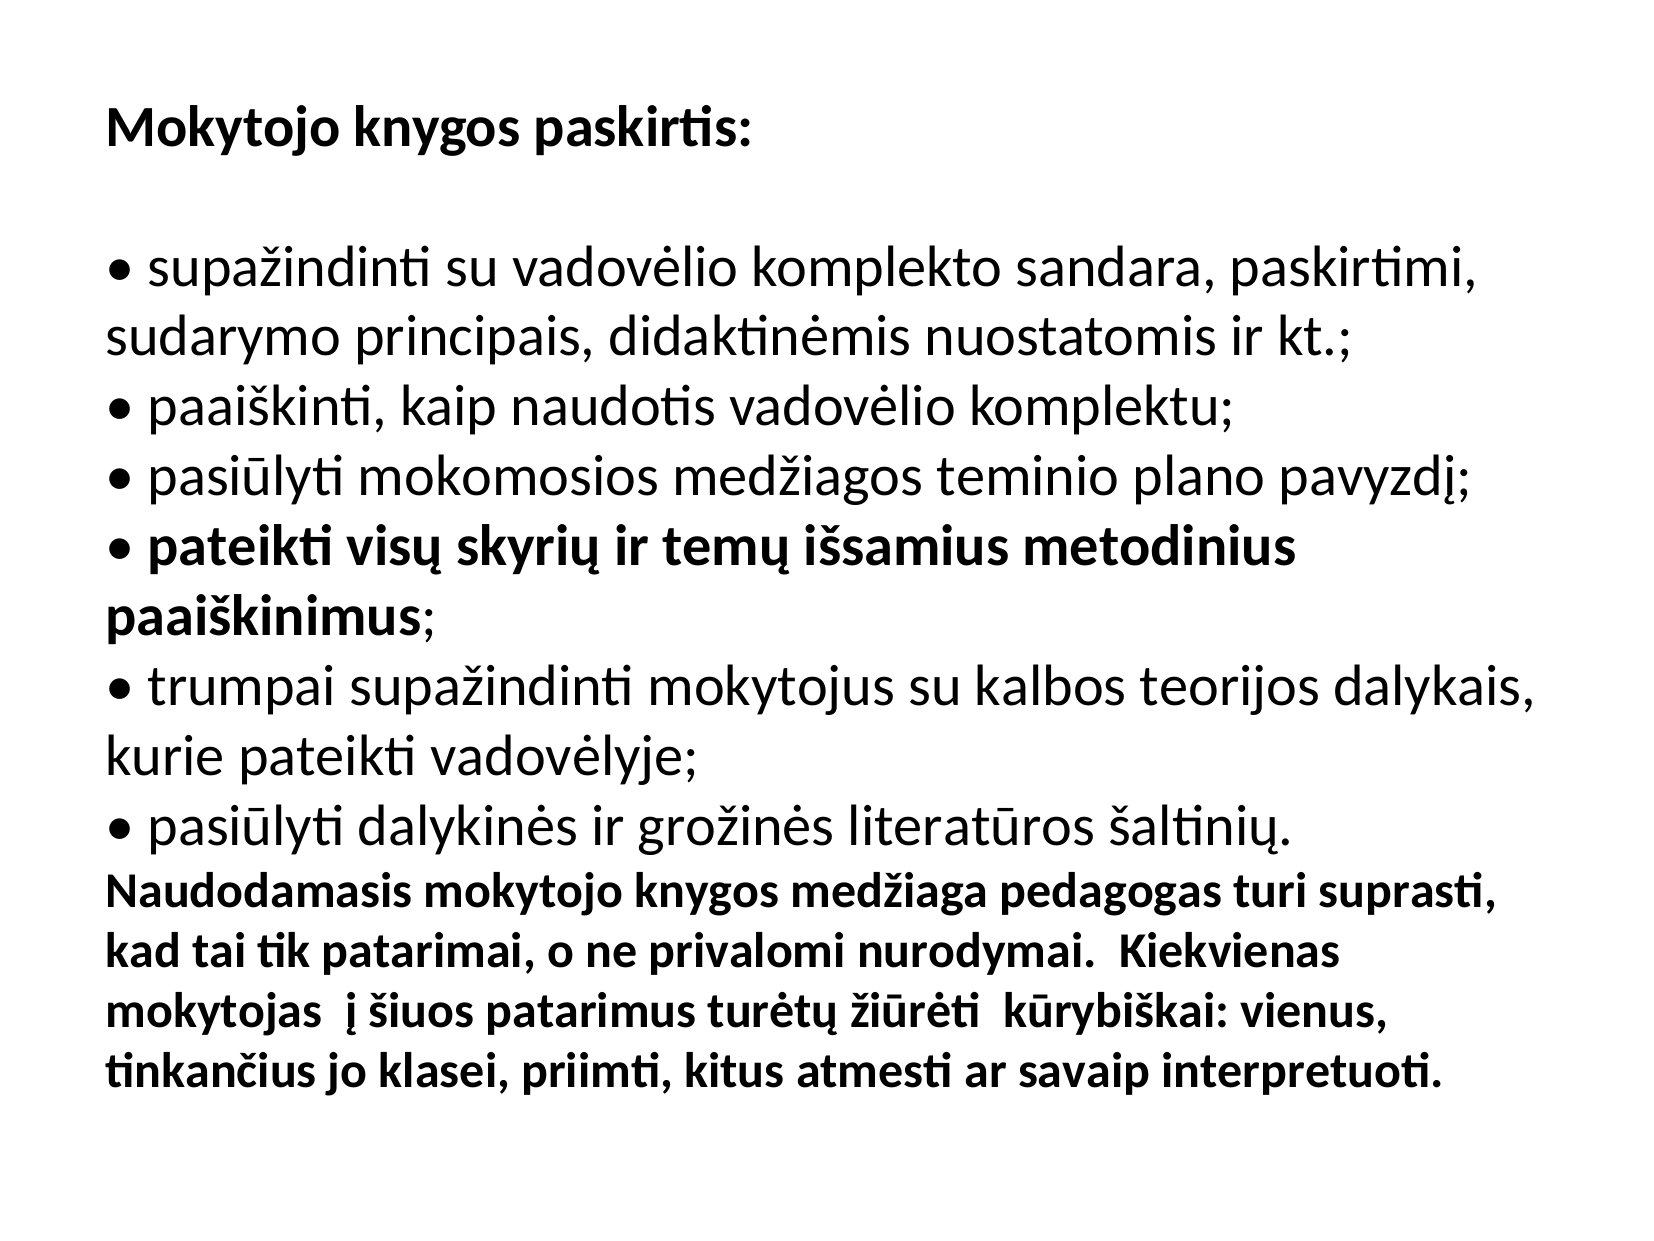

Mokytojo knygos paskirtis:
• supažindinti su vadovėlio komplekto sandara, paskirtimi, sudarymo principais, didaktinėmis nuostatomis ir kt.;
• paaiškinti, kaip naudotis vadovėlio komplektu;
• pasiūlyti mokomosios medžiagos teminio plano pavyzdį;
• pateikti visų skyrių ir temų išsamius metodinius paaiškinimus;
• trumpai supažindinti mokytojus su kalbos teorijos dalykais, kurie pateikti vadovėlyje;
• pasiūlyti dalykinės ir grožinės literatūros šaltinių.
Naudodamasis mokytojo knygos medžiaga pedagogas turi suprasti, kad tai tik patarimai, o ne privalomi nurodymai. Kiekvienas mokytojas į šiuos patarimus turėtų žiūrėti kūrybiškai: vienus, tinkančius jo klasei, priimti, kitus atmesti ar savaip interpretuoti.